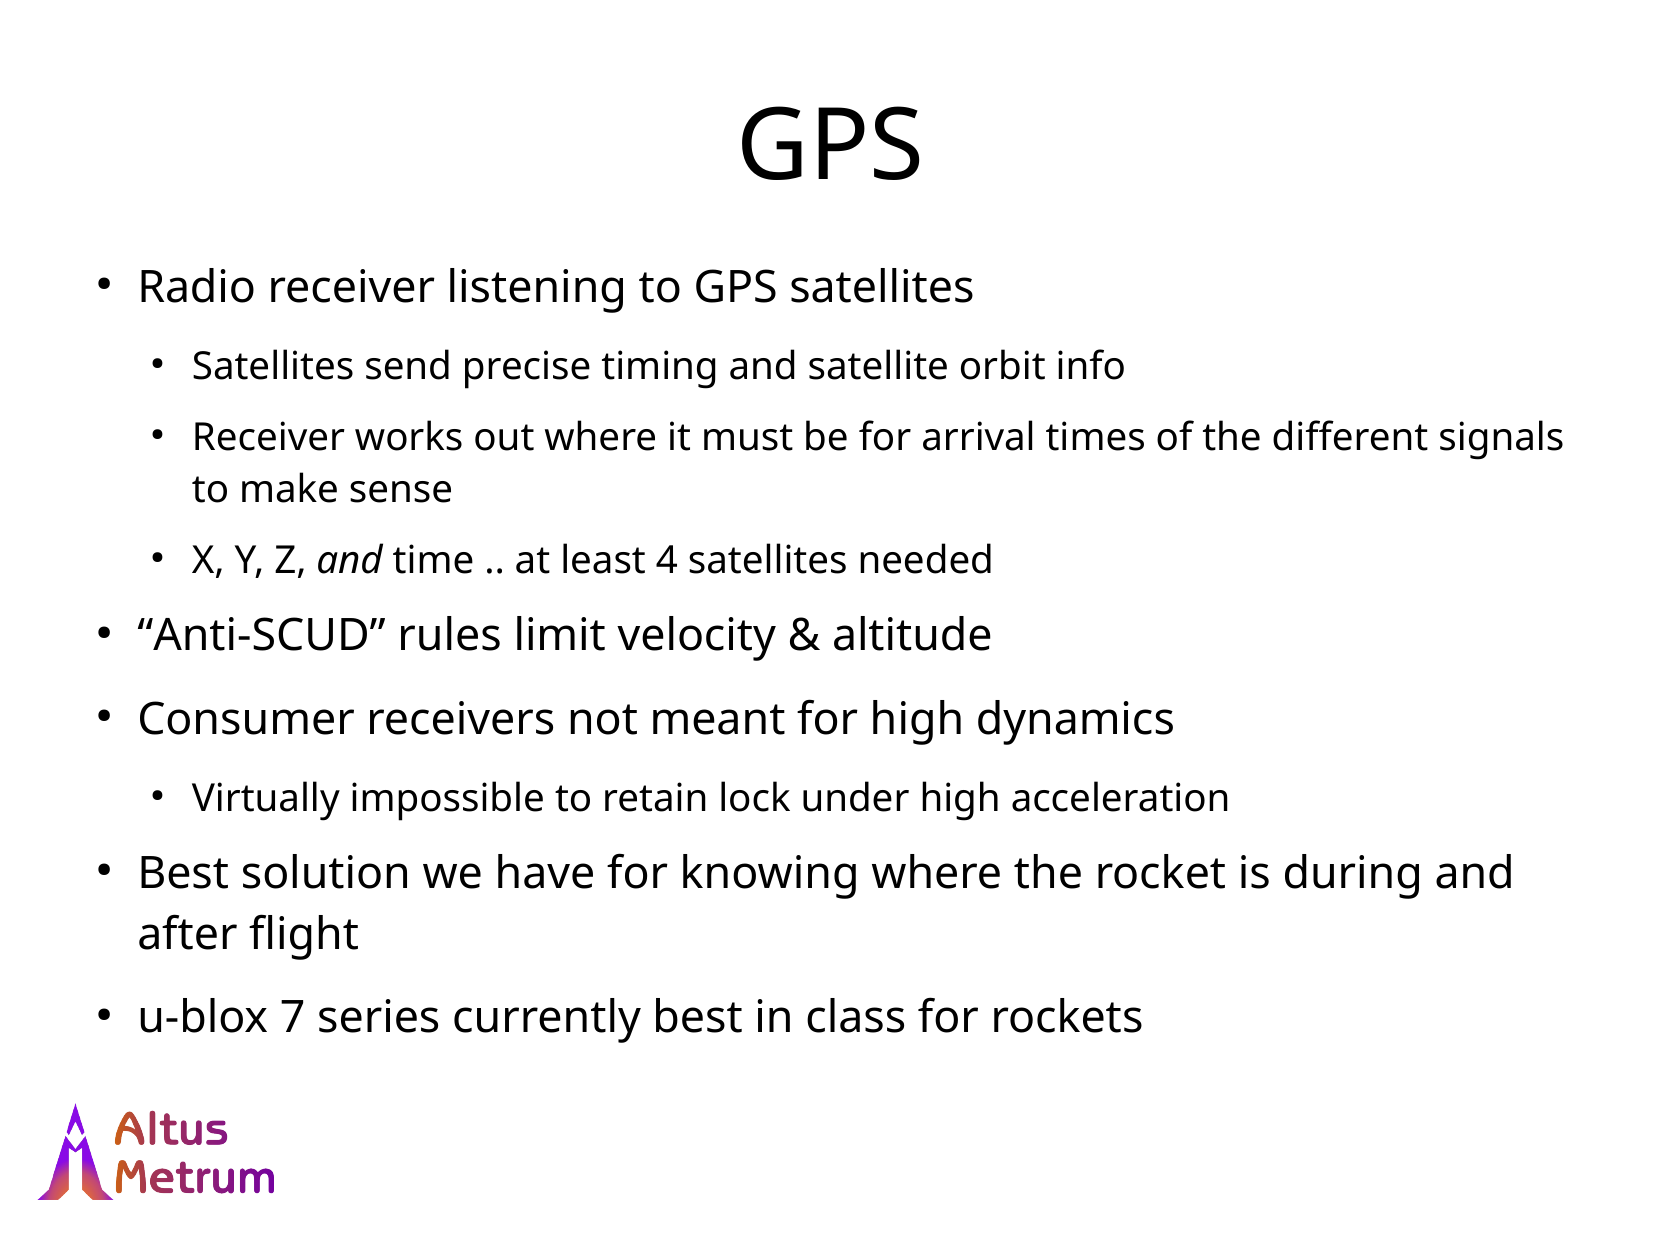

# GPS
Radio receiver listening to GPS satellites
Satellites send precise timing and satellite orbit info
Receiver works out where it must be for arrival times of the different signals to make sense
X, Y, Z, and time .. at least 4 satellites needed
“Anti-SCUD” rules limit velocity & altitude
Consumer receivers not meant for high dynamics
Virtually impossible to retain lock under high acceleration
Best solution we have for knowing where the rocket is during and after flight
u-blox 7 series currently best in class for rockets